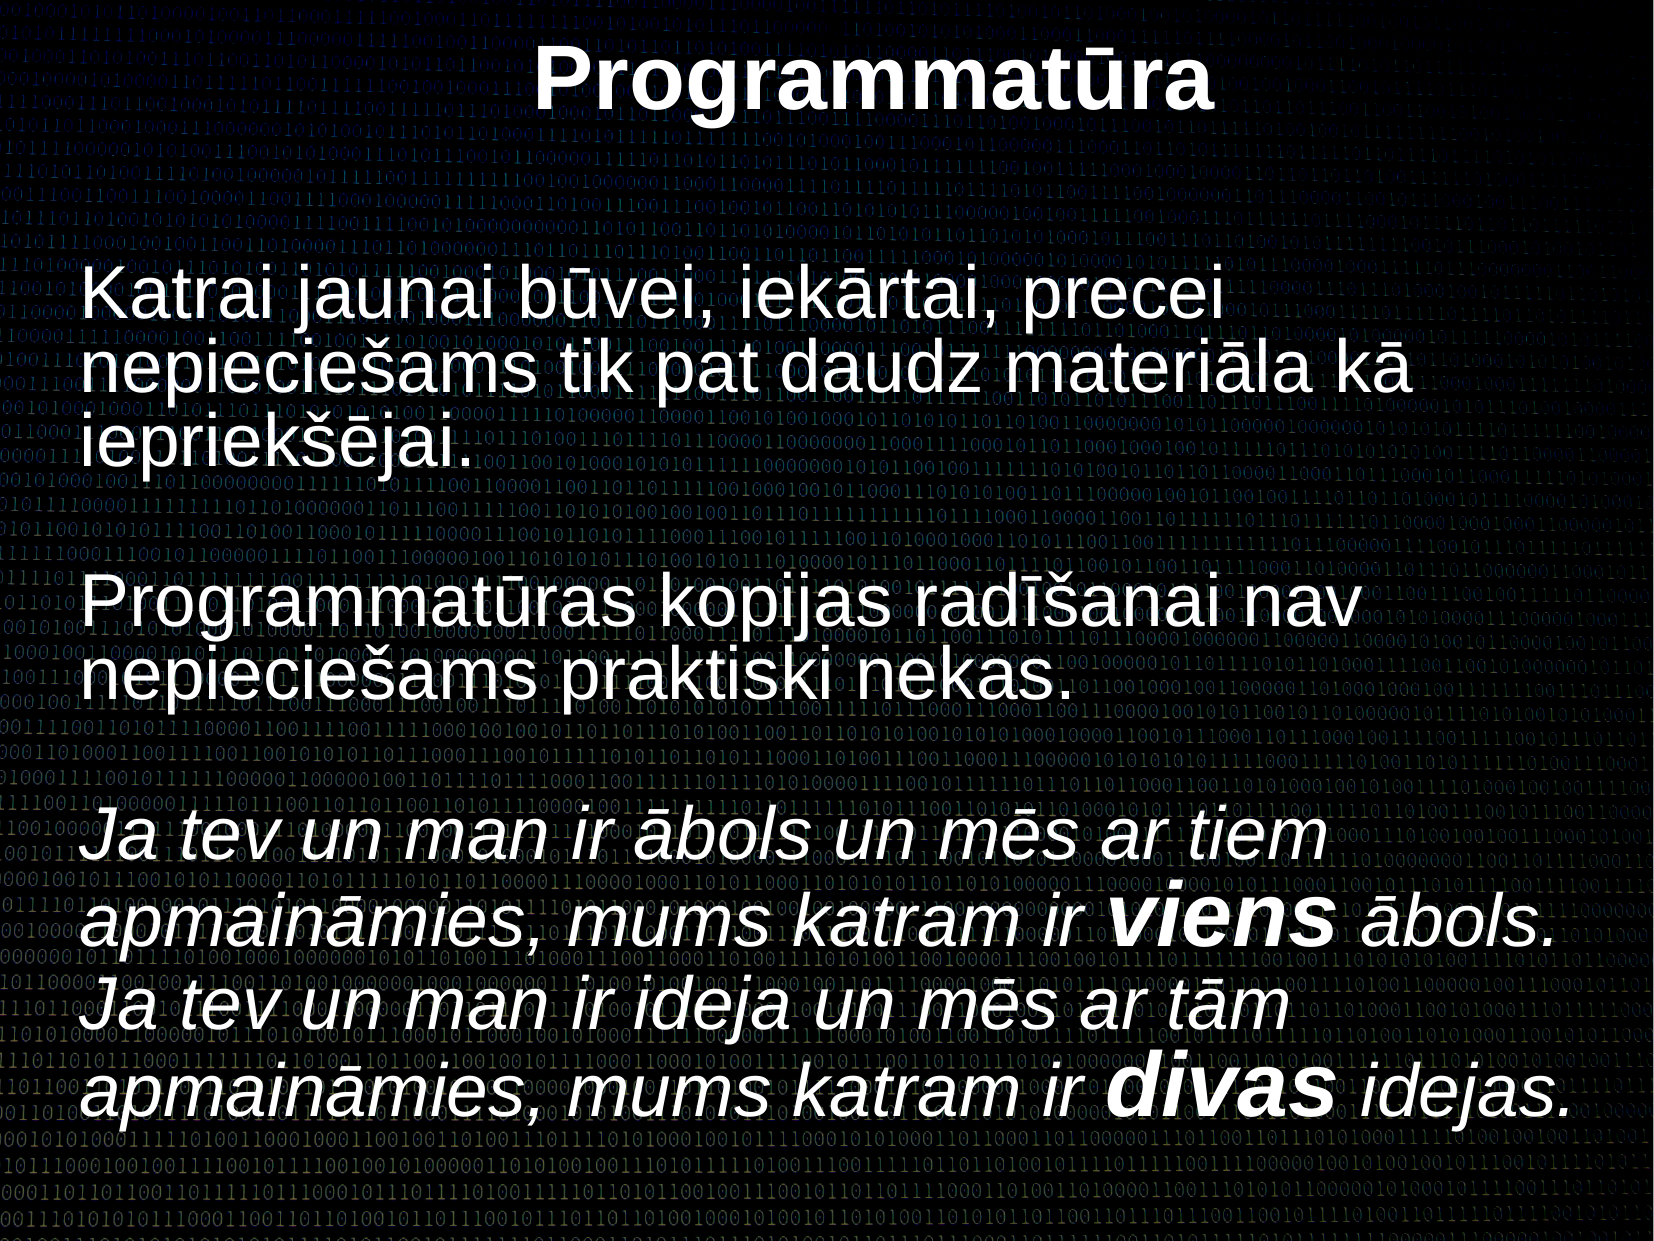

# Programmatūra
Katrai jaunai būvei, iekārtai, precei nepieciešams tik pat daudz materiāla kā iepriekšējai.
Programmatūras kopijas radīšanai nav nepieciešams praktiski nekas.
Ja tev un man ir ābols un mēs ar tiem apmaināmies, mums katram ir viens ābols.
Ja tev un man ir ideja un mēs ar tām apmaināmies, mums katram ir divas idejas.